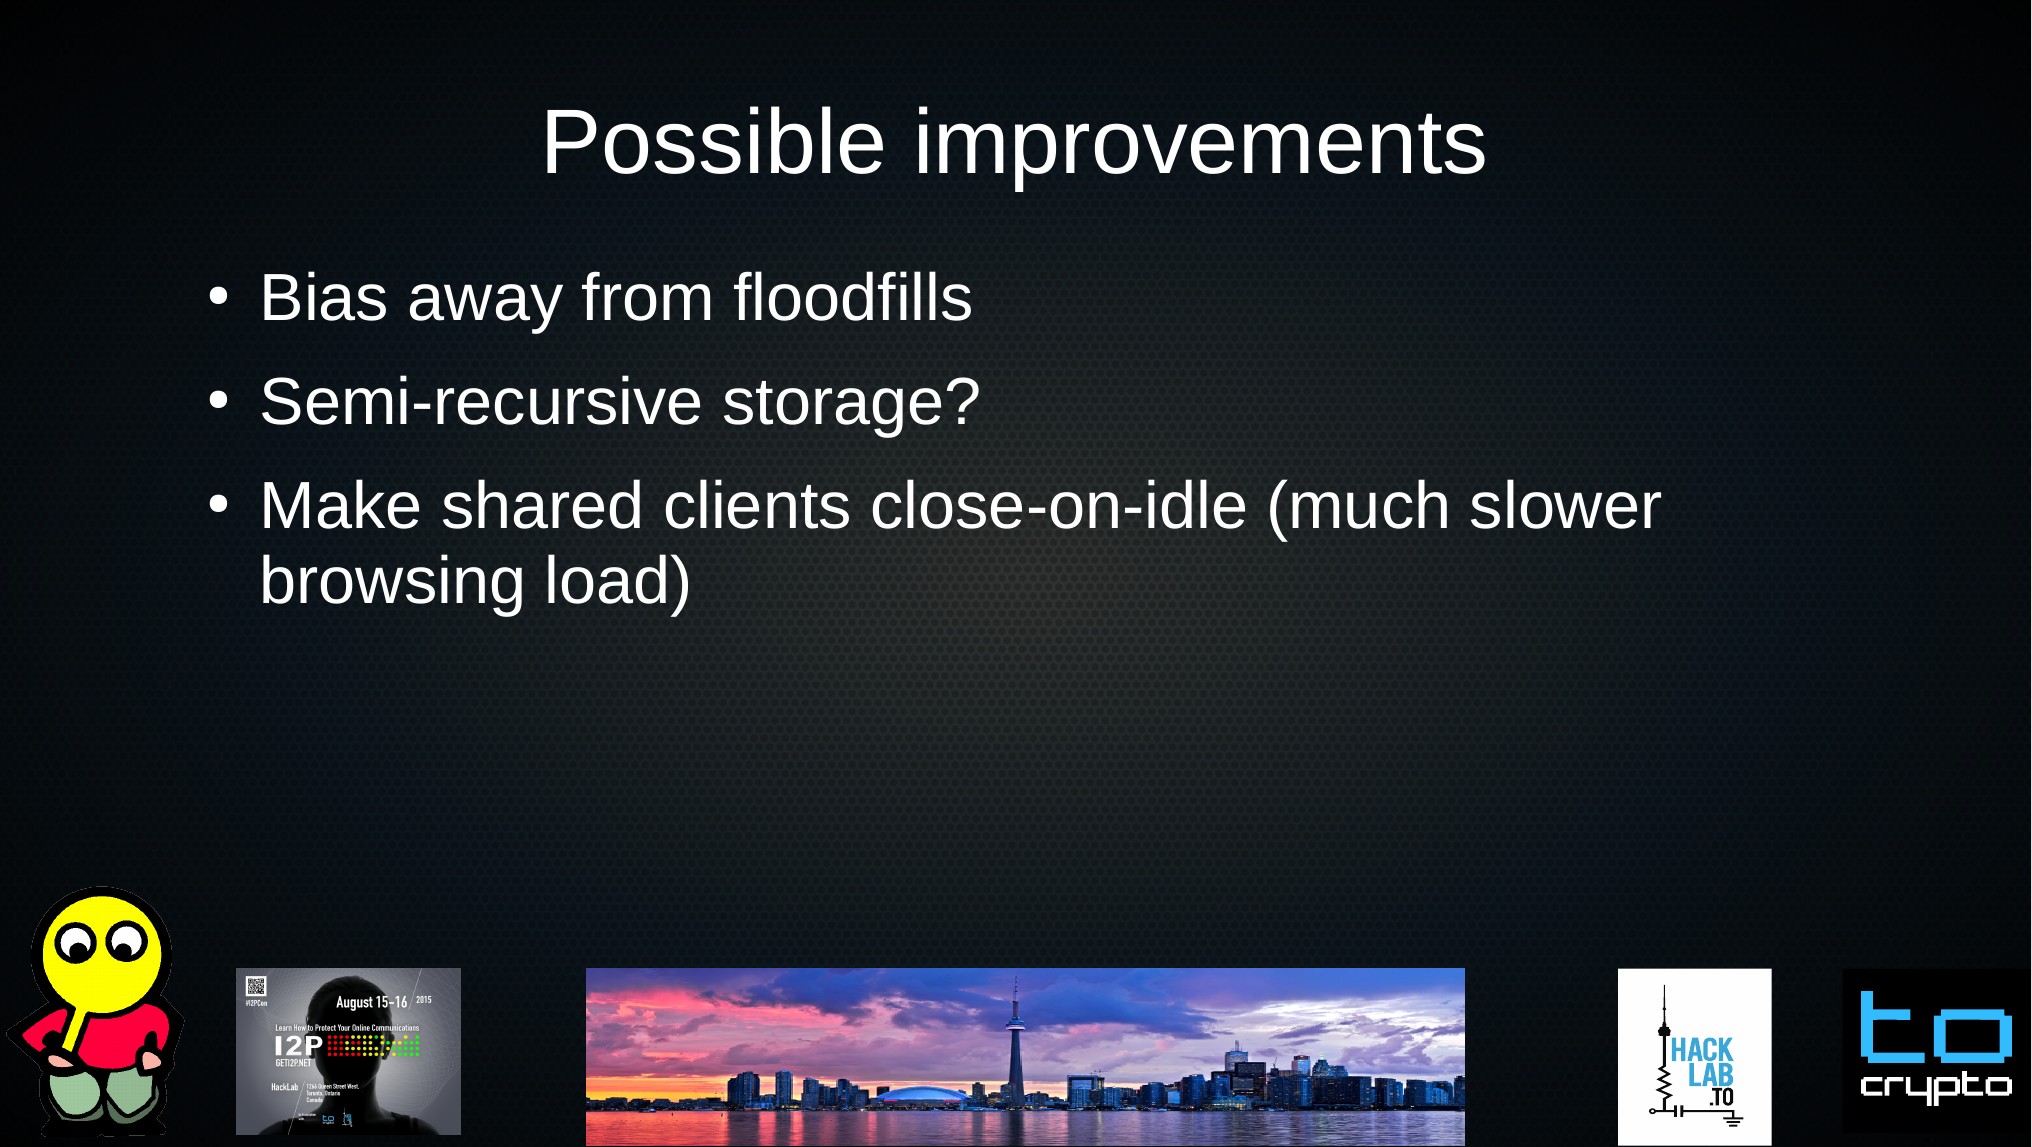

# Possible improvements
Bias away from floodfills
Semi-recursive storage?
Make shared clients close-on-idle (much slower browsing load)
30